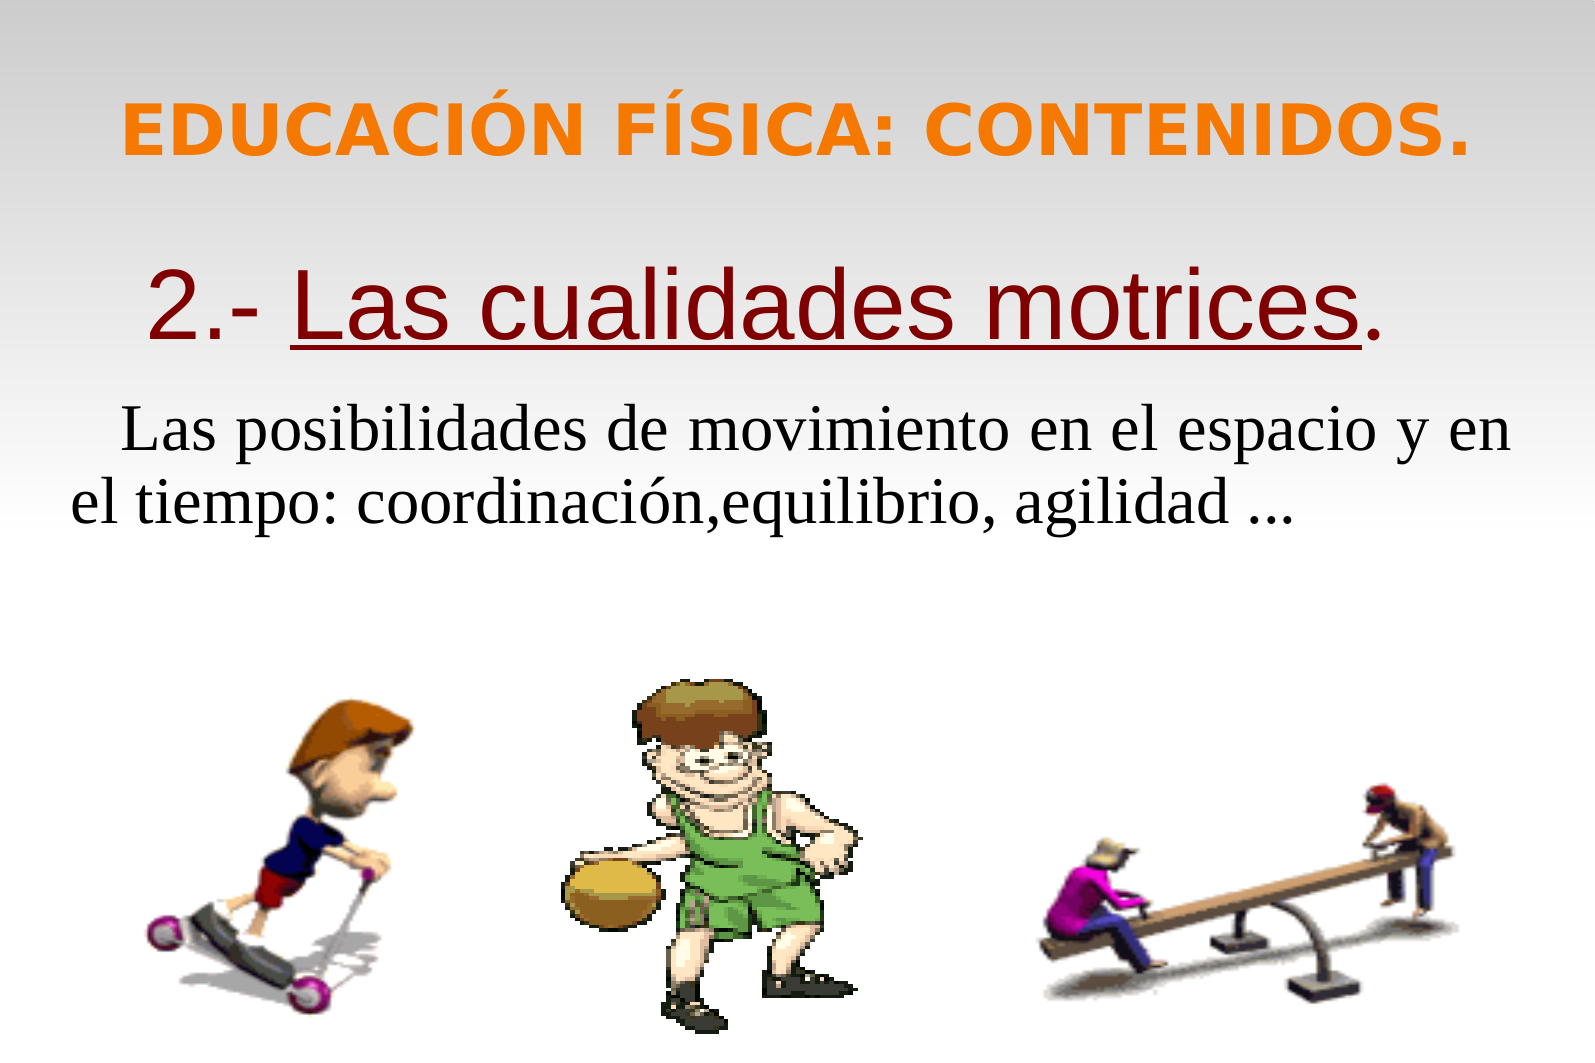

# EDUCACIÓN FÍSICA: CONTENIDOS.
2.- Las cualidades motrices.
 Las posibilidades de movimiento en el espacio y en el tiempo: coordinación,equilibrio, agilidad ...